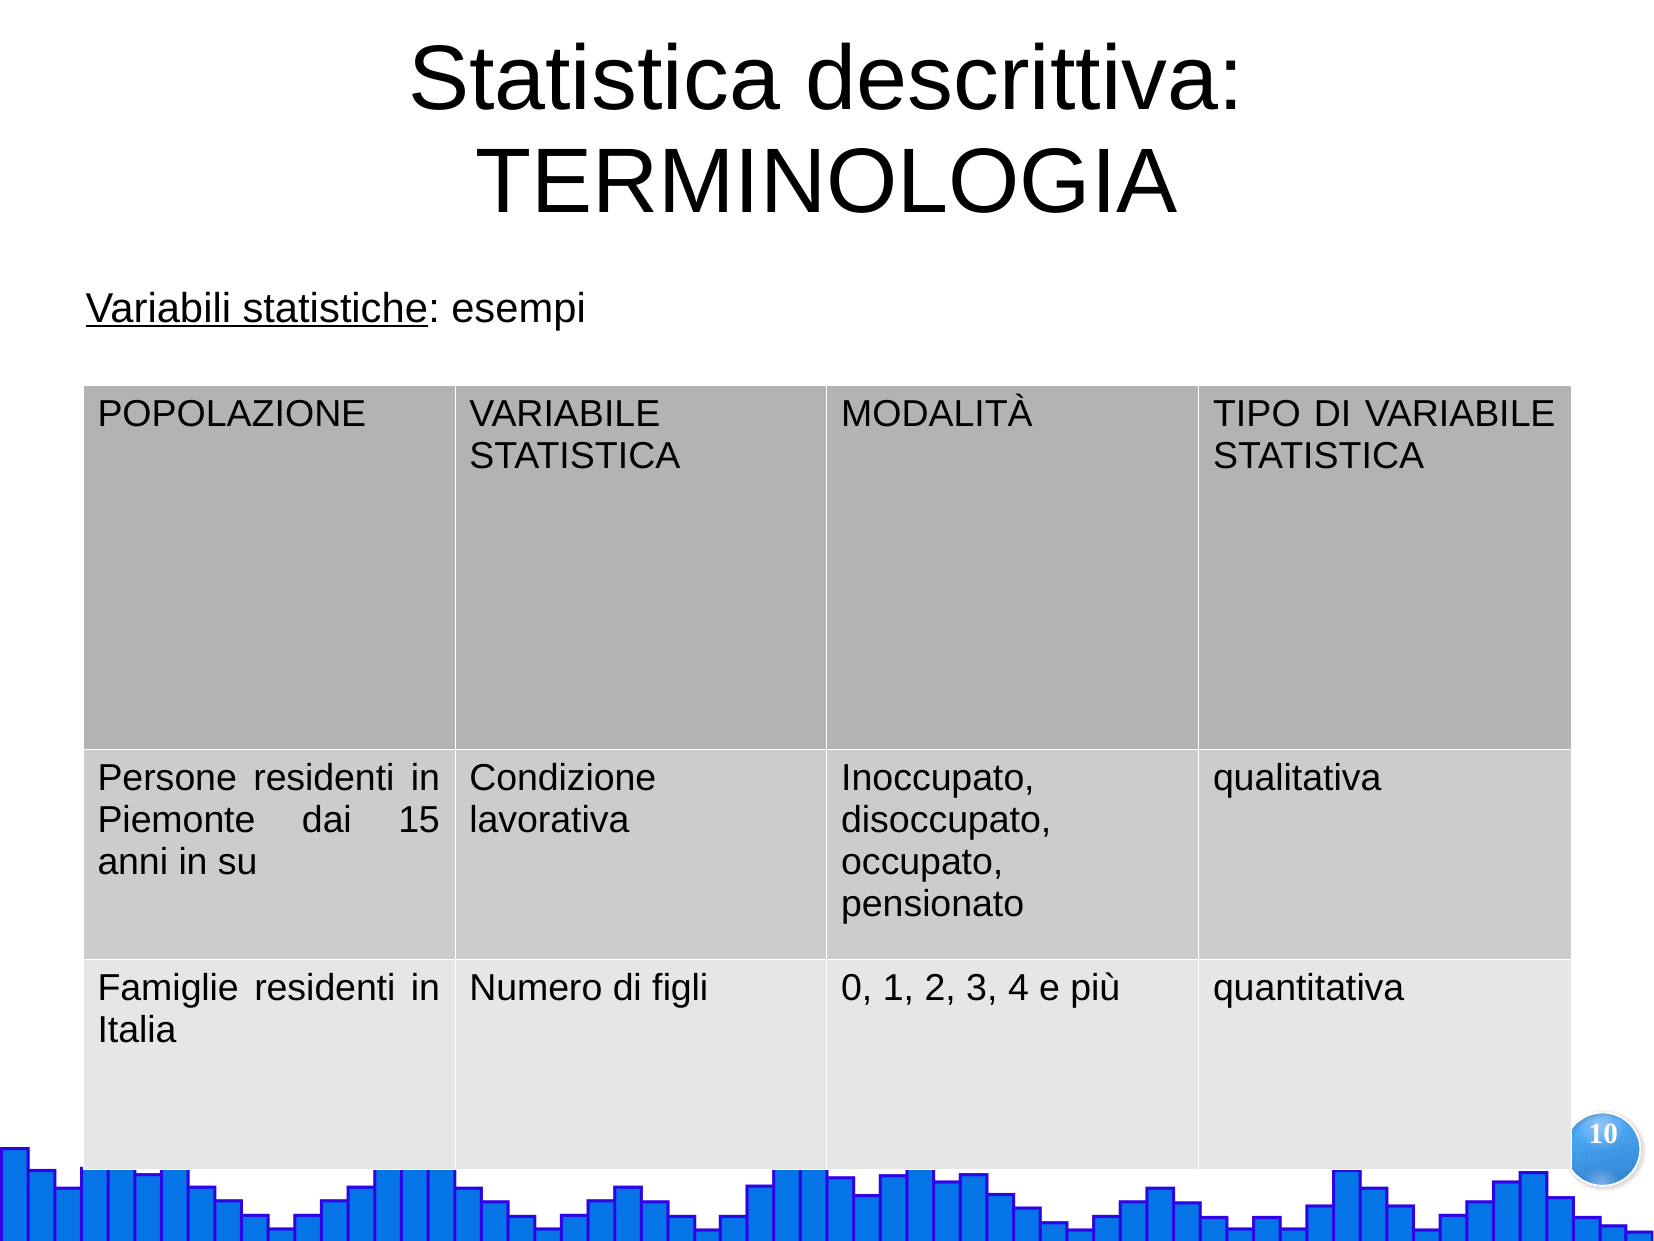

# Statistica descrittiva: TERMINOLOGIA
Variabili statistiche: esempi
| POPOLAZIONE | VARIABILE STATISTICA | MODALITÀ | TIPO DI VARIABILE STATISTICA |
| --- | --- | --- | --- |
| Persone residenti in Piemonte dai 15 anni in su | Condizione lavorativa | Inoccupato, disoccupato, occupato, pensionato | qualitativa |
| Famiglie residenti in Italia | Numero di figli | 0, 1, 2, 3, 4 e più | quantitativa |
10